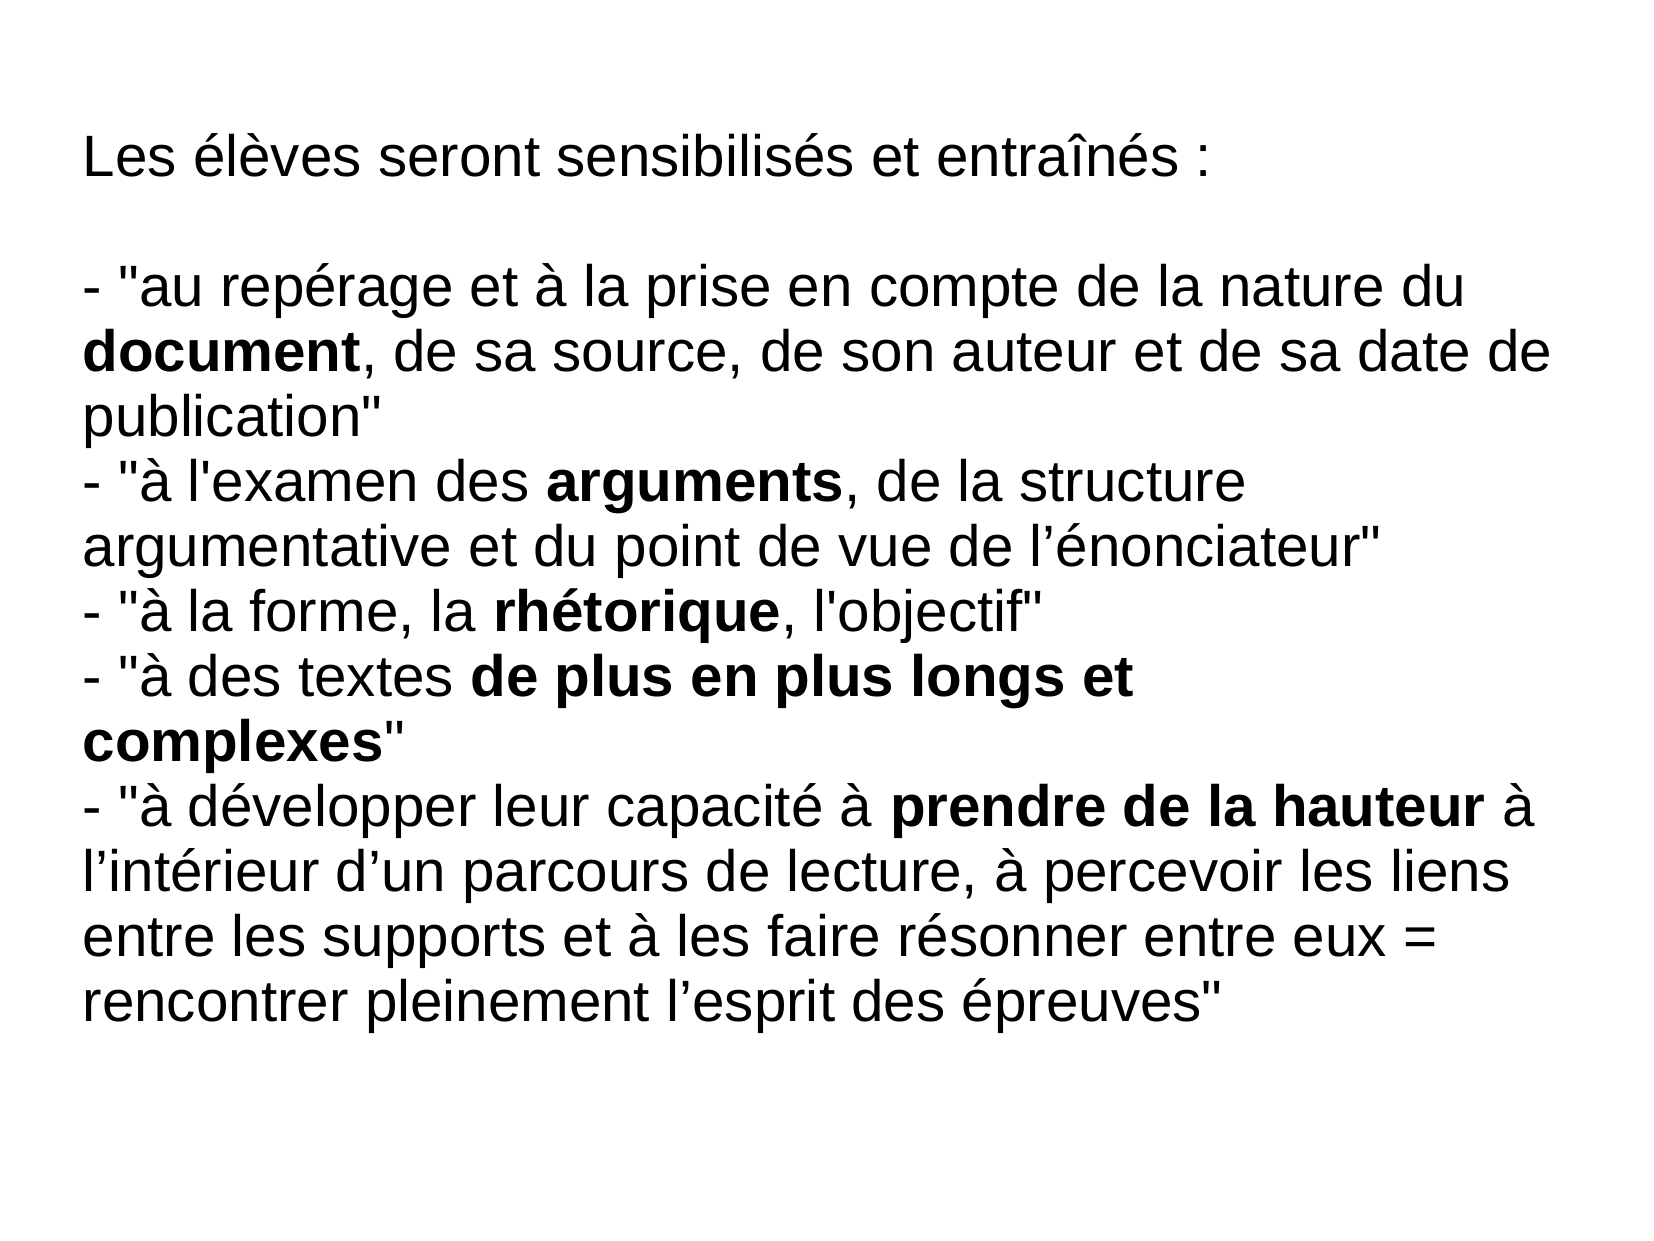

# Les élèves seront sensibilisés et entraînés :
- "au repérage et à la prise en compte de la nature du document, de sa source, de son auteur et de sa date de publication"
- "à l'examen des arguments, de la structure argumentative et du point de vue de l’énonciateur"
- "à la forme, la rhétorique, l'objectif"
- "à des textes de plus en plus longs et
complexes"
- "à développer leur capacité à prendre de la hauteur à l’intérieur d’un parcours de lecture, à percevoir les liens entre les supports et à les faire résonner entre eux = rencontrer pleinement l’esprit des épreuves"